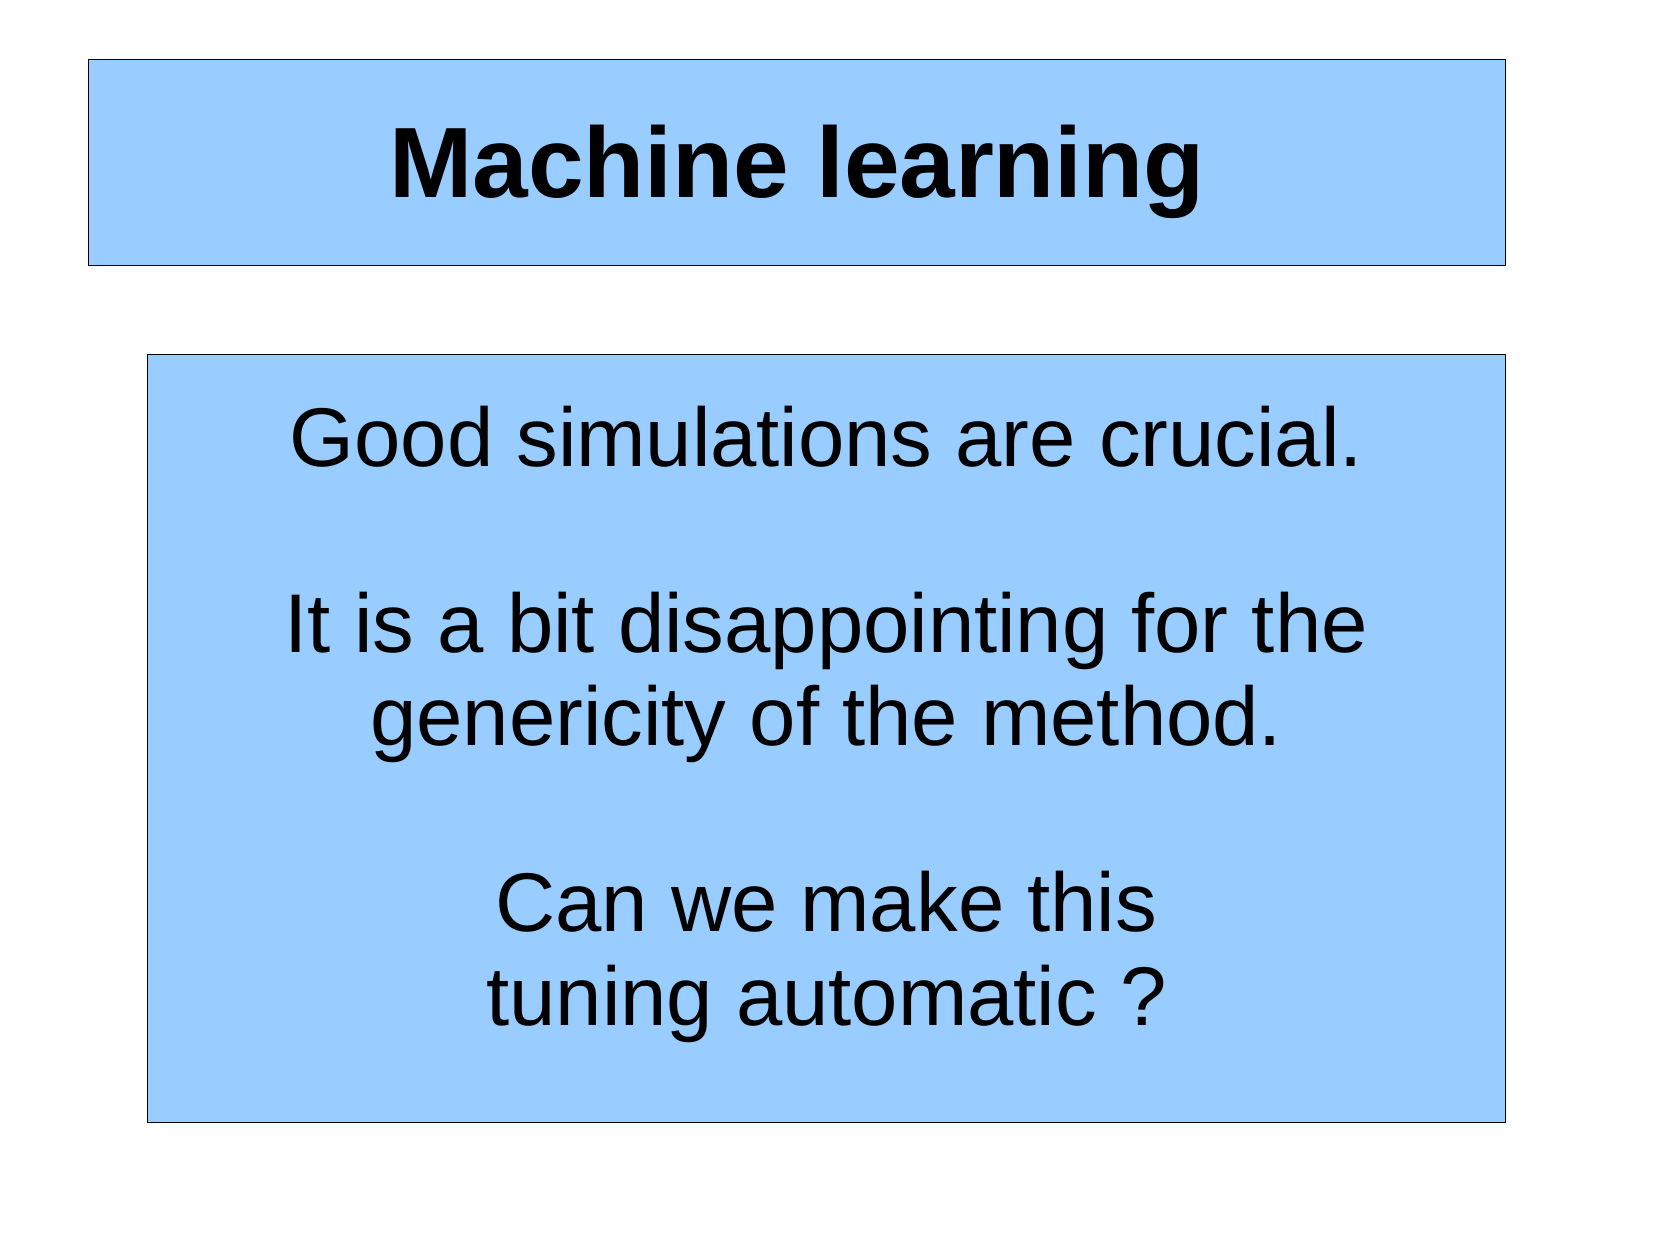

Machine learning
Good simulations are crucial.
It is a bit disappointing for the
genericity of the method.
Can we make this
tuning automatic ?